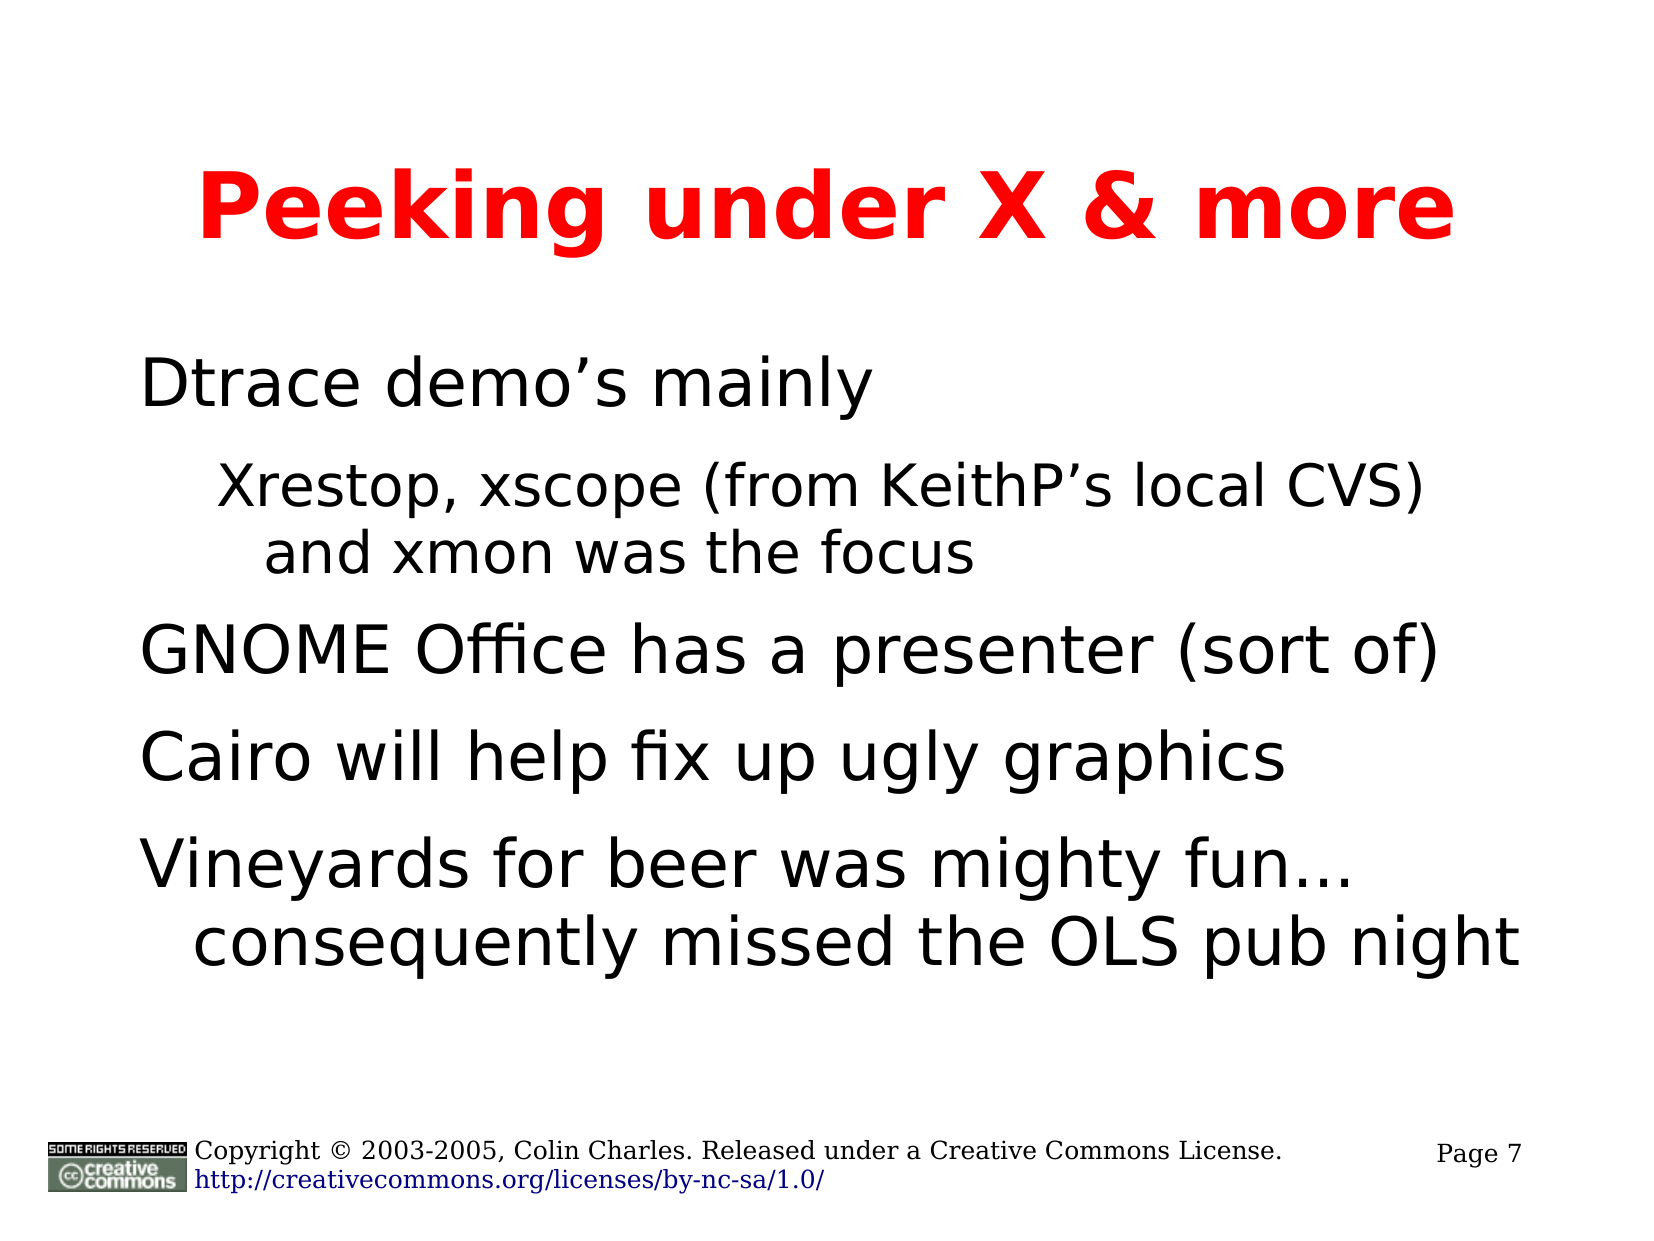

# Peeking under X & more
Dtrace demo’s mainly
Xrestop, xscope (from KeithP’s local CVS) and xmon was the focus
GNOME Office has a presenter (sort of)
Cairo will help fix up ugly graphics
Vineyards for beer was mighty fun... consequently missed the OLS pub night